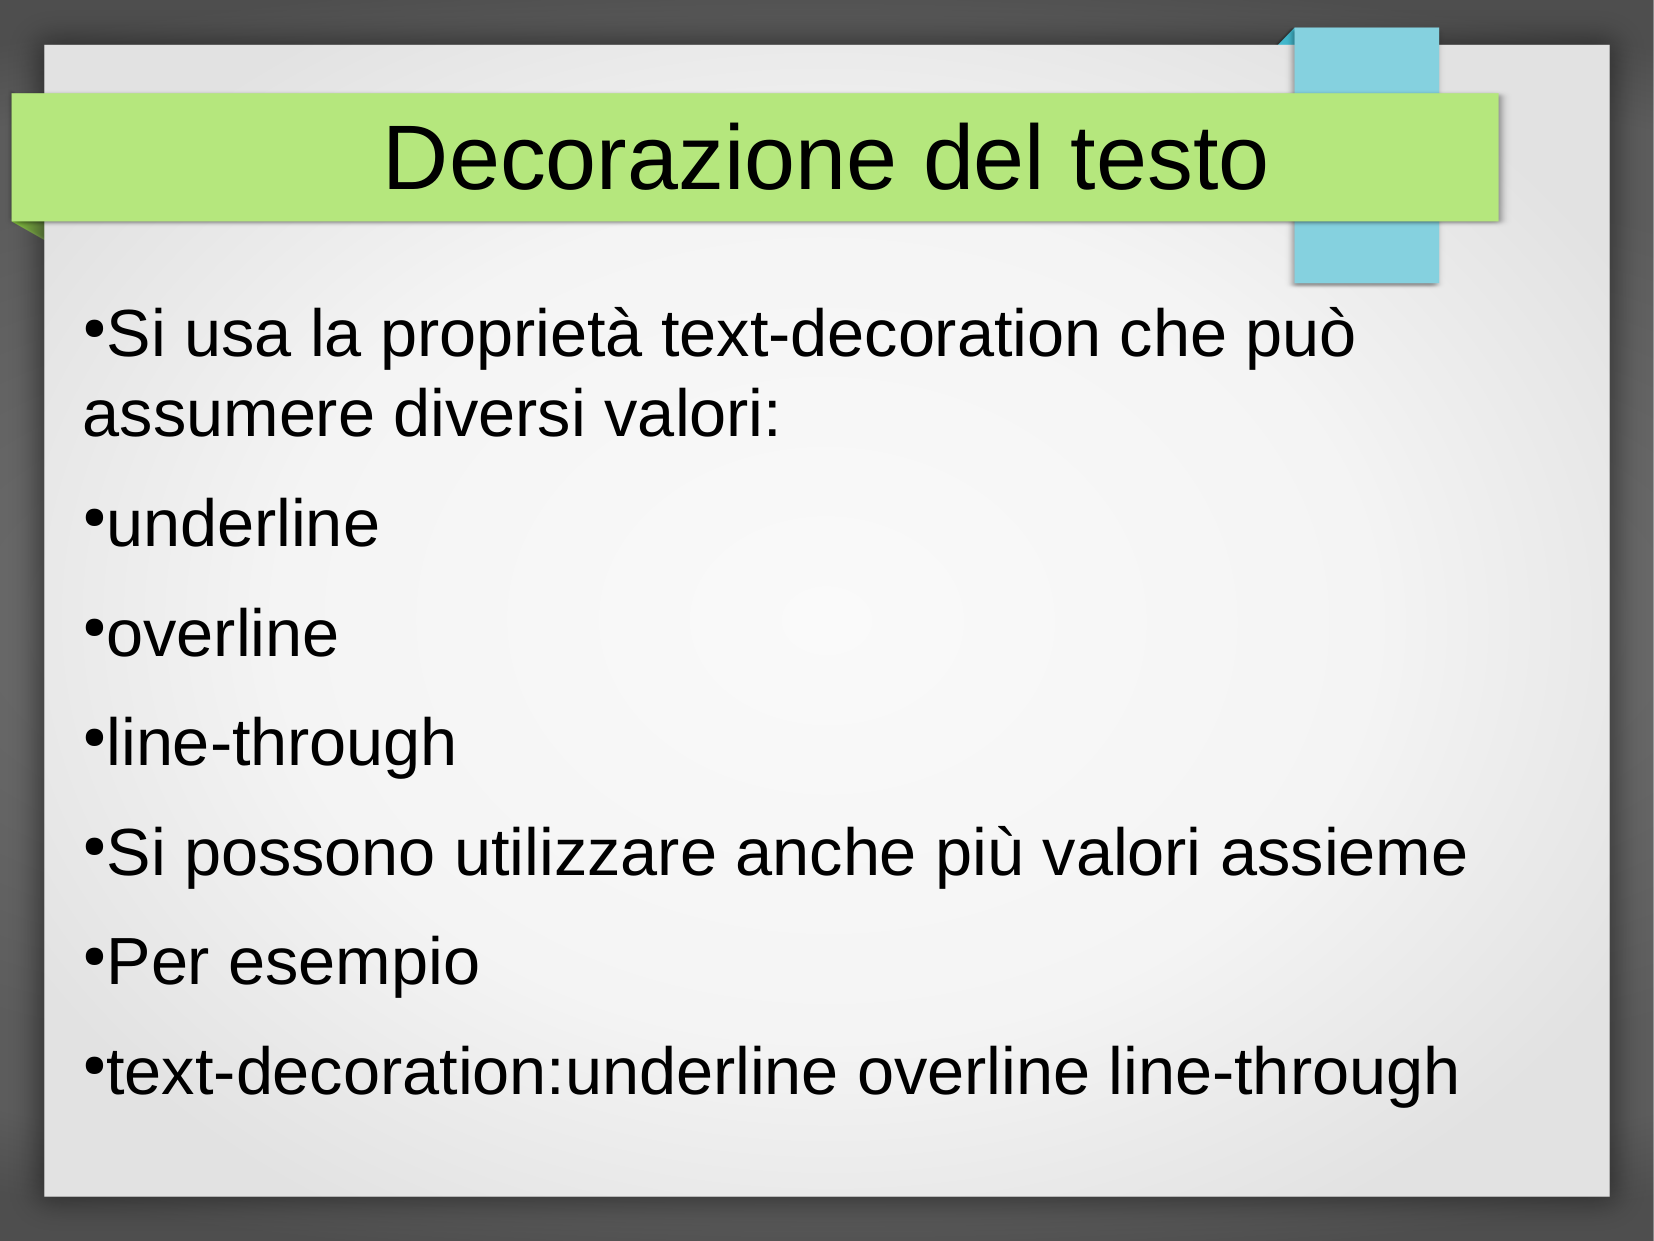

# Decorazione del testo
Si usa la proprietà text-decoration che può assumere diversi valori:
underline
overline
line-through
Si possono utilizzare anche più valori assieme
Per esempio
text-decoration:underline overline line-through